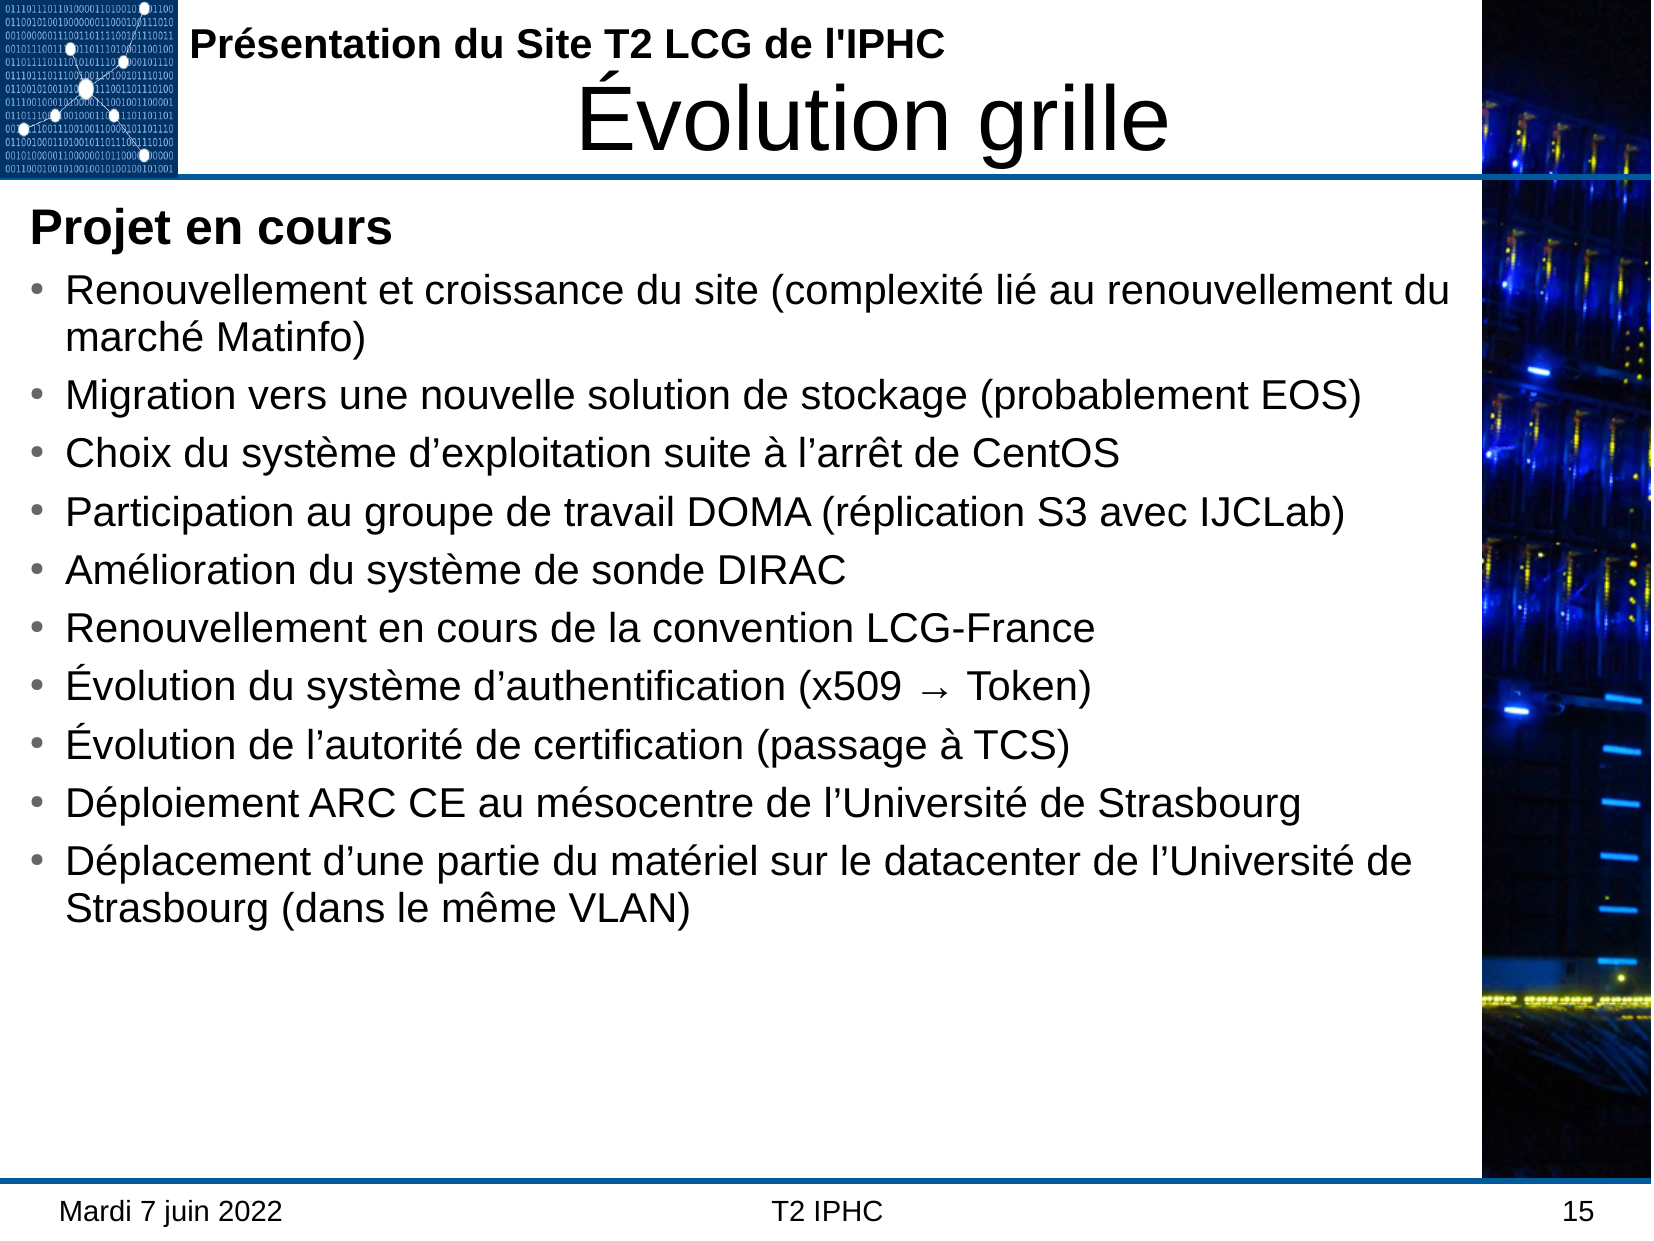

# Évolution grille
Projet en cours
Renouvellement et croissance du site (complexité lié au renouvellement du marché Matinfo)
Migration vers une nouvelle solution de stockage (probablement EOS)
Choix du système d’exploitation suite à l’arrêt de CentOS
Participation au groupe de travail DOMA (réplication S3 avec IJCLab)
Amélioration du système de sonde DIRAC
Renouvellement en cours de la convention LCG-France
Évolution du système d’authentification (x509 → Token)
Évolution de l’autorité de certification (passage à TCS)
Déploiement ARC CE au mésocentre de l’Université de Strasbourg
Déplacement d’une partie du matériel sur le datacenter de l’Université de Strasbourg (dans le même VLAN)
30 juin 2016
T2 IPHC
15